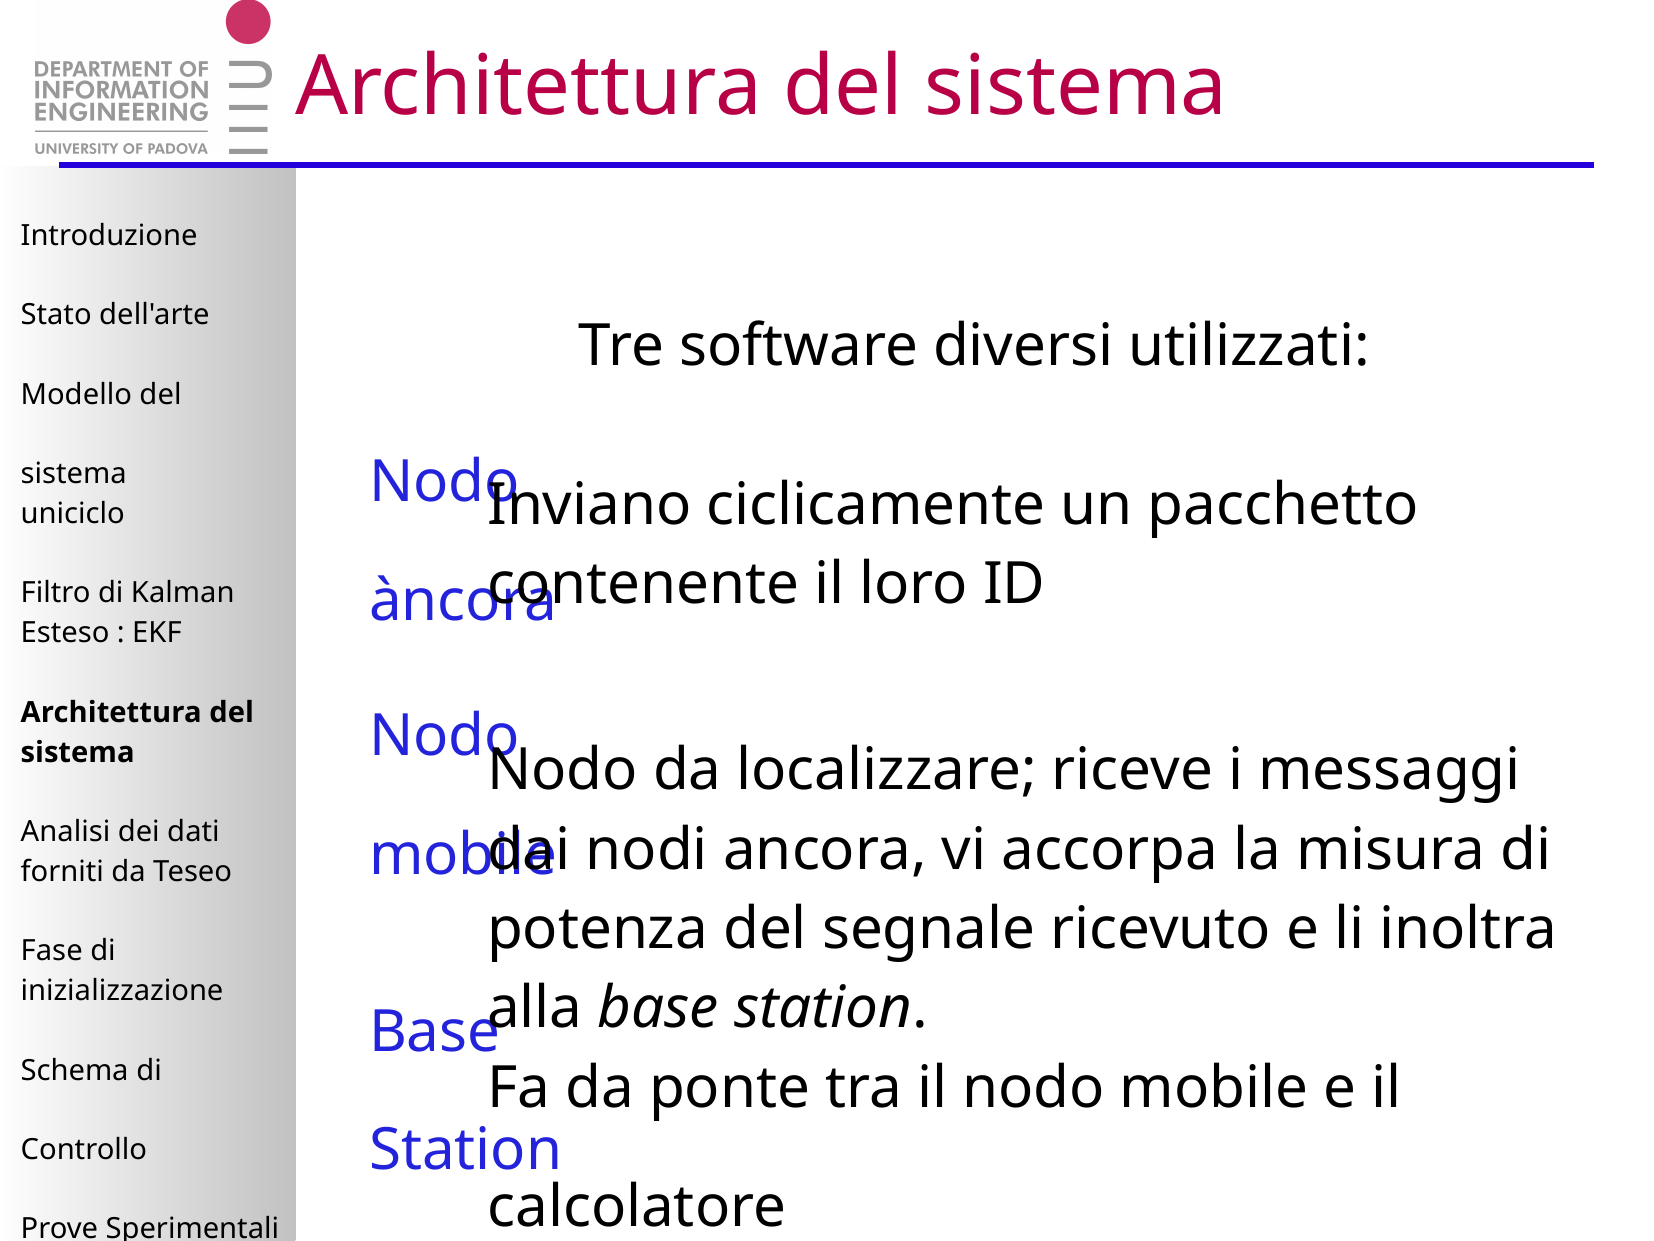

# Architettura del sistema
Introduzione
Stato dell'arte
Modello del sistema
uniciclo
Filtro di Kalman
Esteso : EKF
Architettura del
sistema
Analisi dei dati
forniti da Teseo
Fase di
inizializzazione
Schema di Controllo
Prove Sperimentali
Conclusioni
Sviluppi futuri
Tre software diversi utilizzati:
Nodo àncora
Inviano ciclicamente un pacchetto contenente il loro ID
Nodo mobile
Nodo da localizzare; riceve i messaggi dai nodi ancora, vi accorpa la misura di potenza del segnale ricevuto e li inoltra alla base station.
Base Station
Fa da ponte tra il nodo mobile e il calcolatore